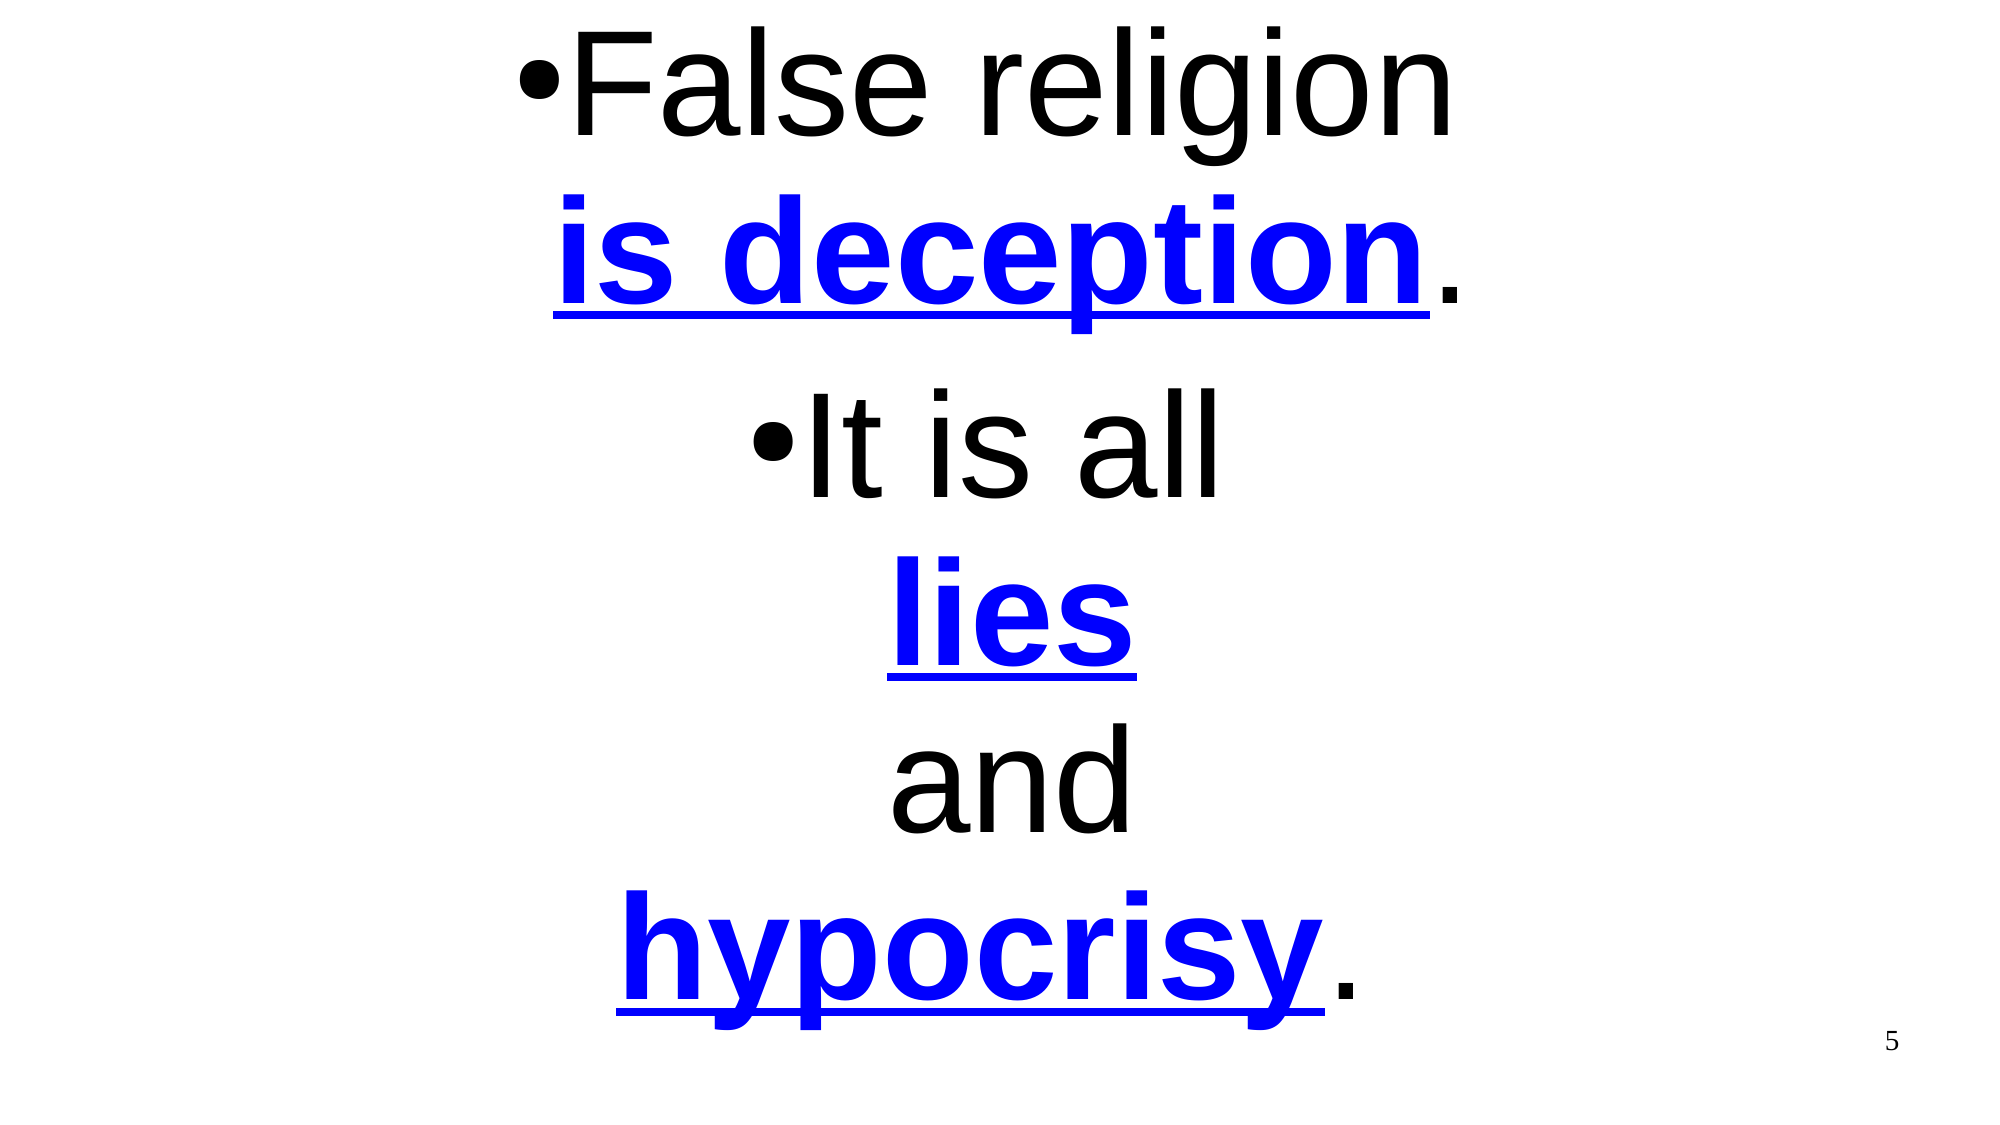

# False religion is deception.
It is all
lies
and
hypocrisy.
5